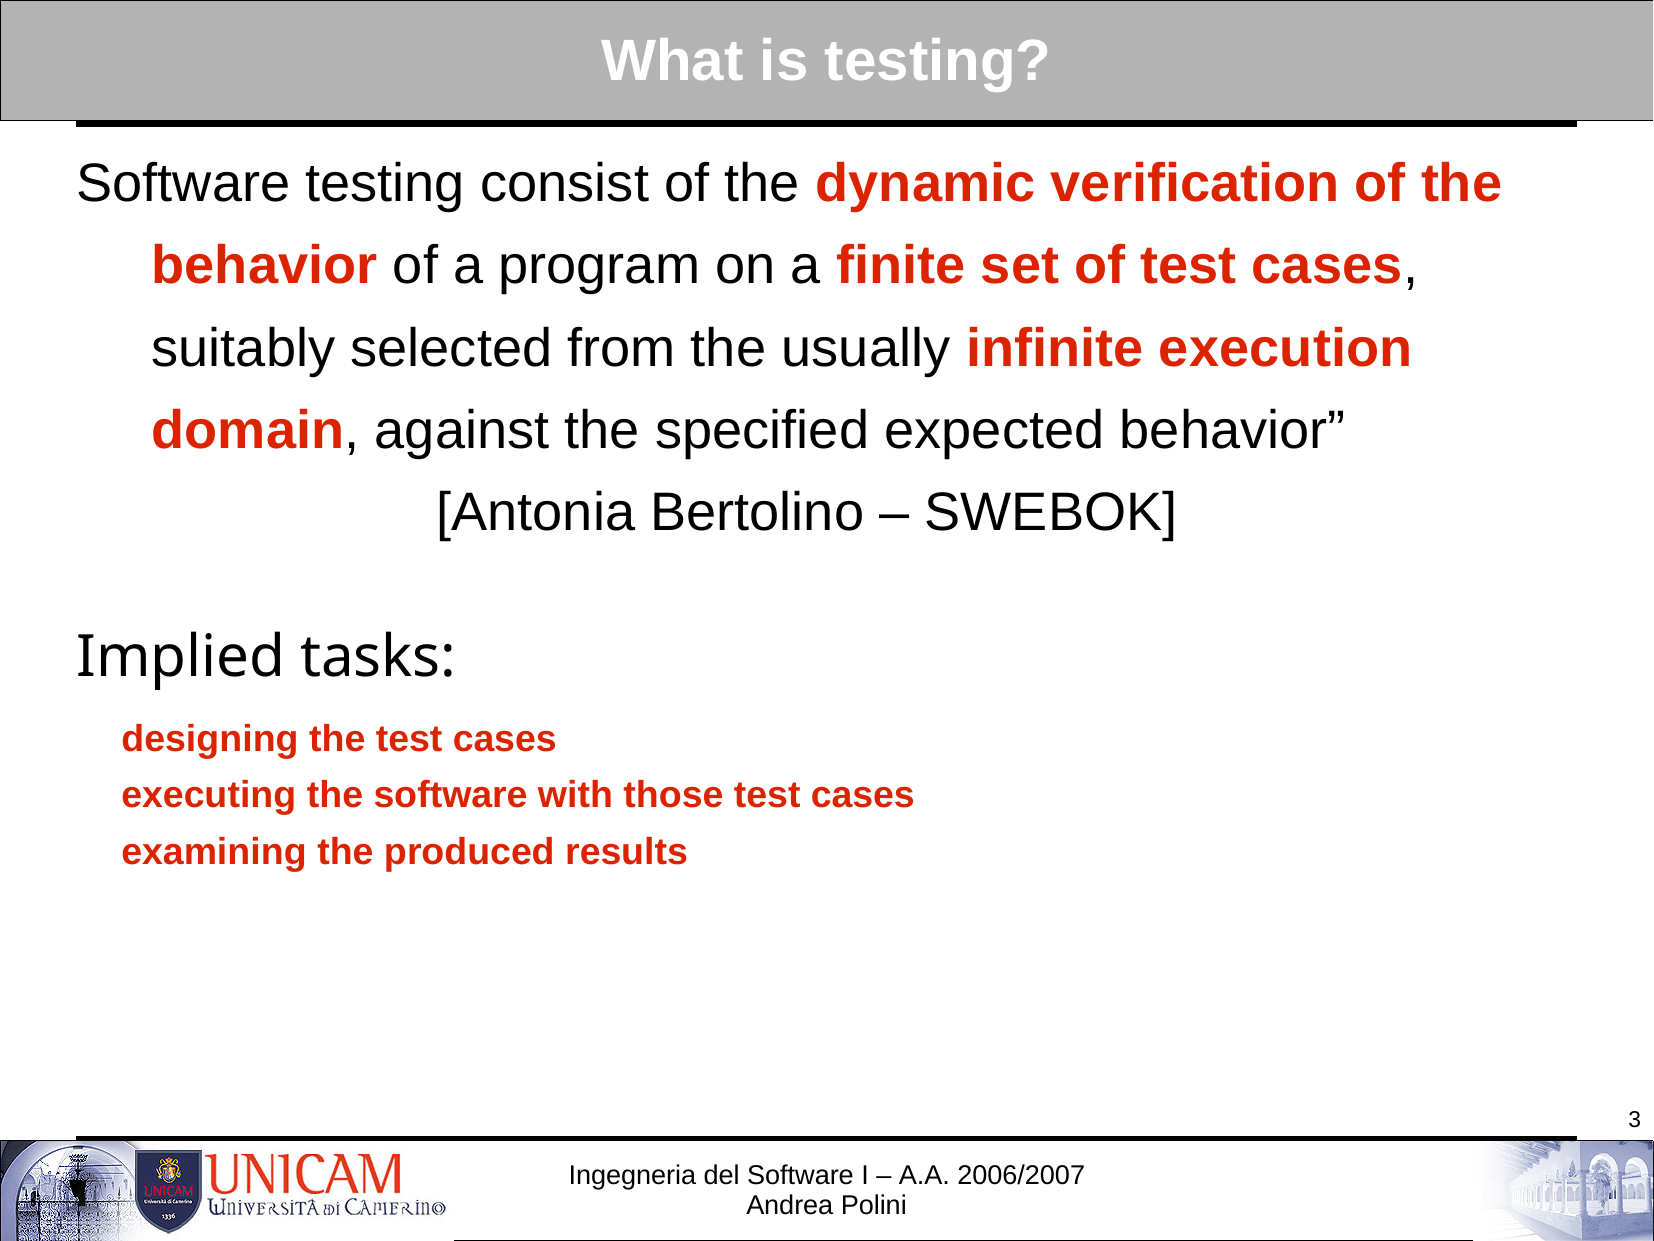

# What is testing?
Software testing consist of the dynamic verification of the behavior of a program on a finite set of test cases, suitably selected from the usually infinite execution domain, against the specified expected behavior”
[Antonia Bertolino – SWEBOK]
Implied tasks:
designing the test cases
executing the software with those test cases
examining the produced results
3